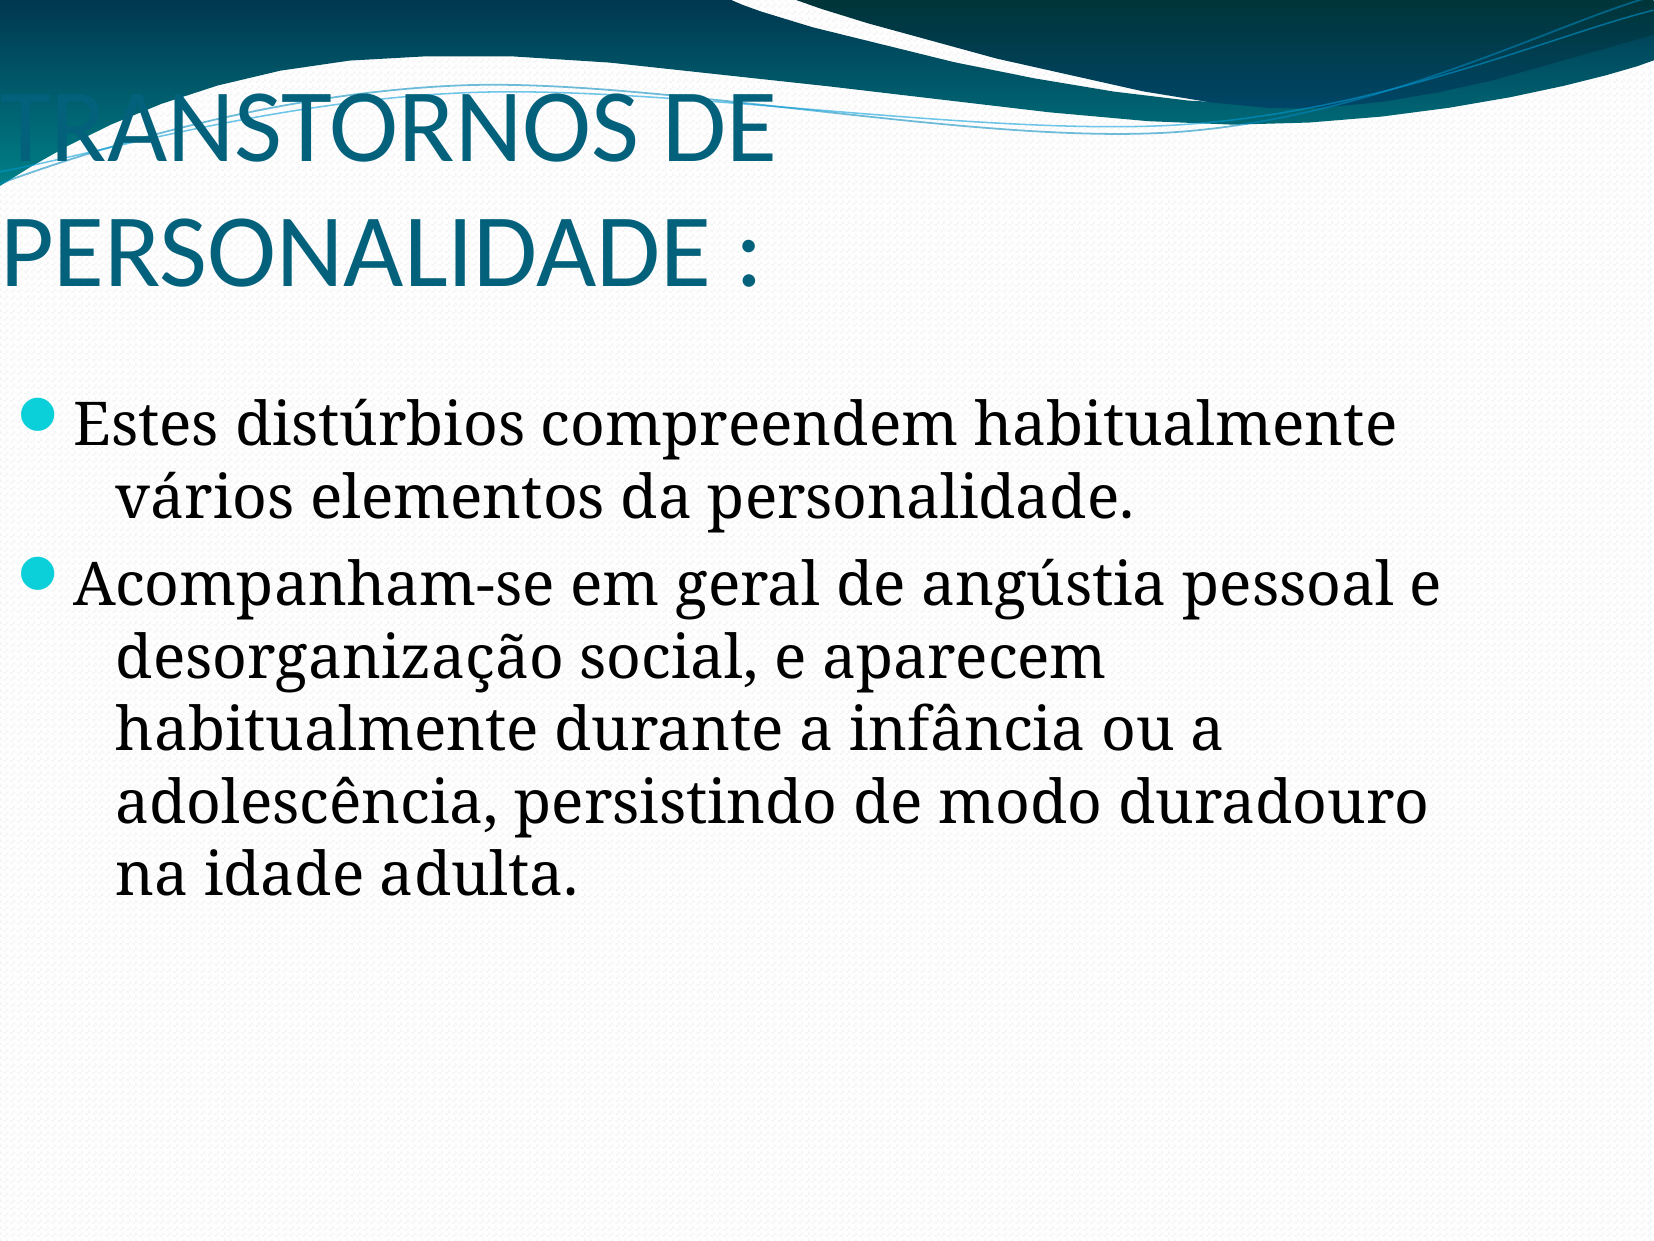

# TRANSTORNOS DE PERSONALIDADE :
Estes distúrbios compreendem habitualmente vários elementos da personalidade.
Acompanham-se em geral de angústia pessoal e desorganização social, e aparecem habitualmente durante a infância ou a adolescência, persistindo de modo duradouro na idade adulta.